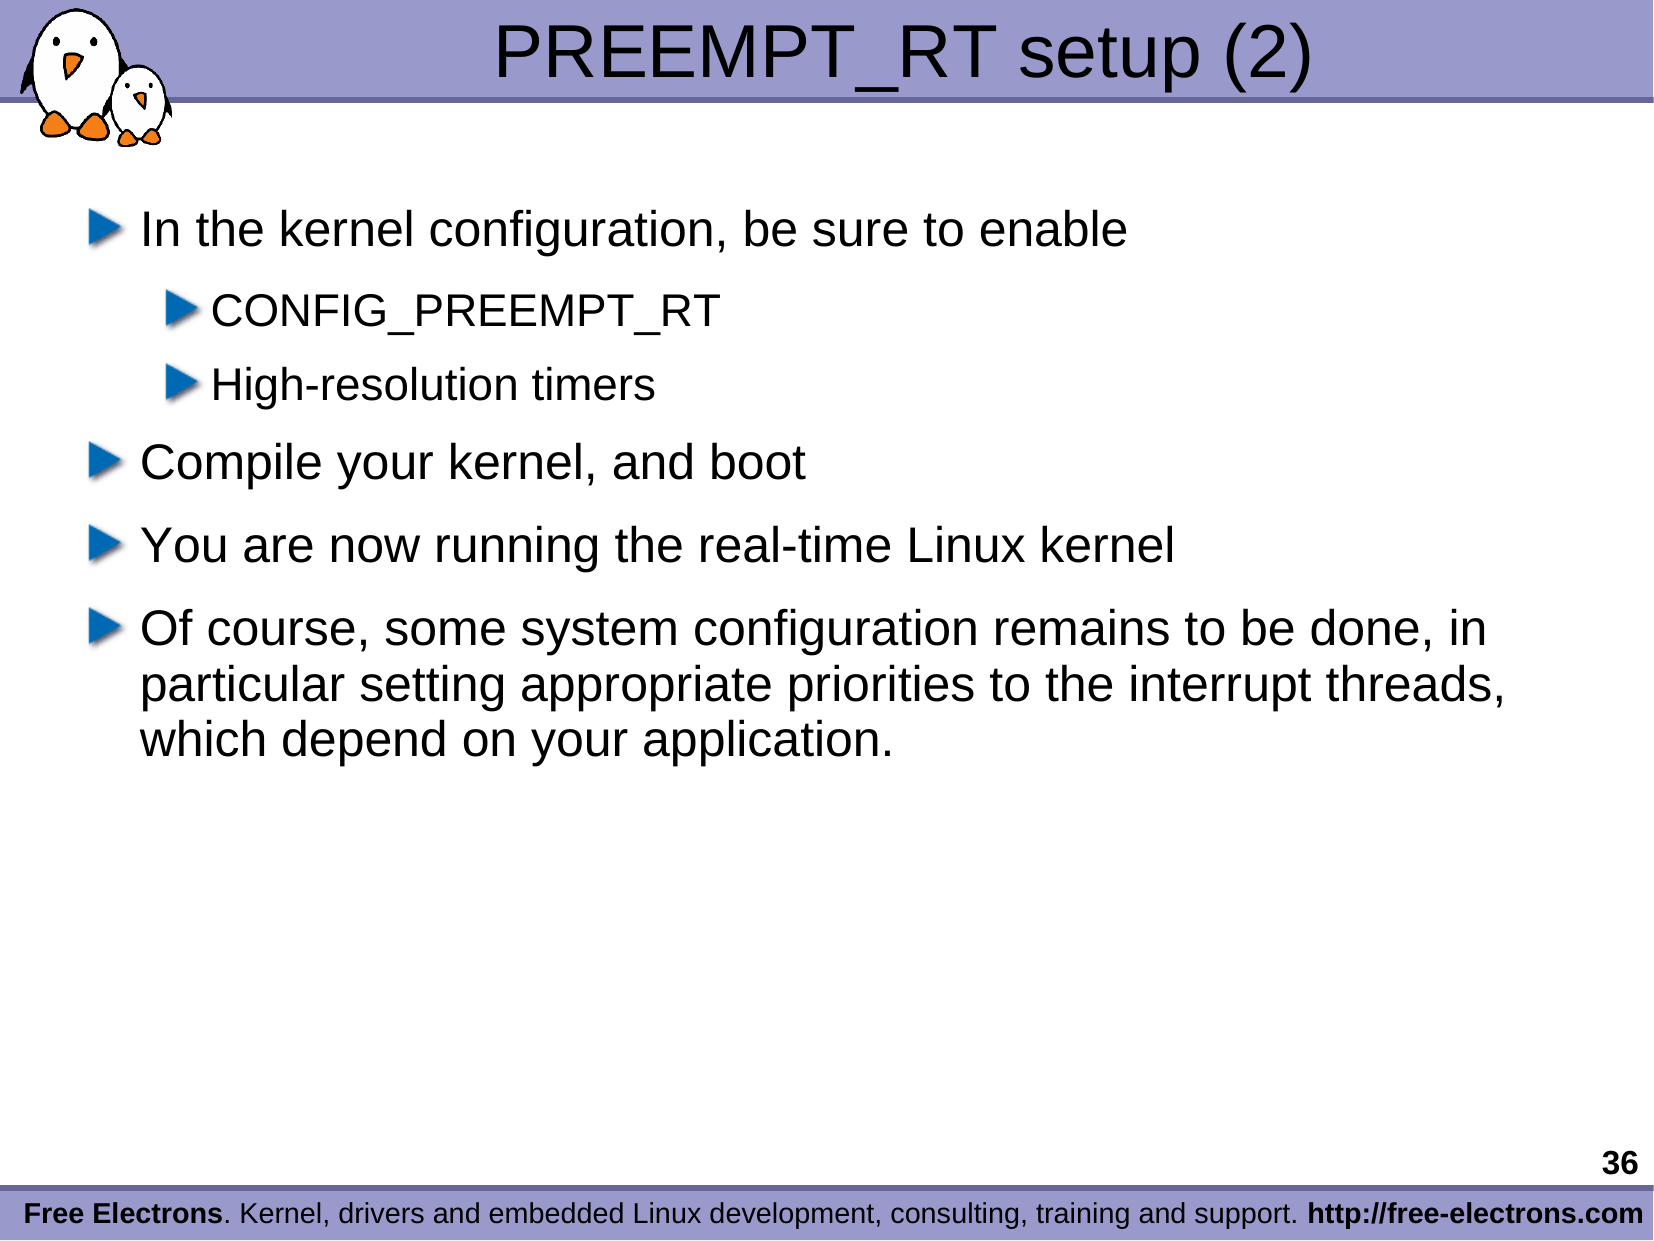

# PREEMPT_RT setup (2)
In the kernel configuration, be sure to enable
CONFIG_PREEMPT_RT
High-resolution timers
Compile your kernel, and boot
You are now running the real-time Linux kernel
Of course, some system configuration remains to be done, in particular setting appropriate priorities to the interrupt threads, which depend on your application.